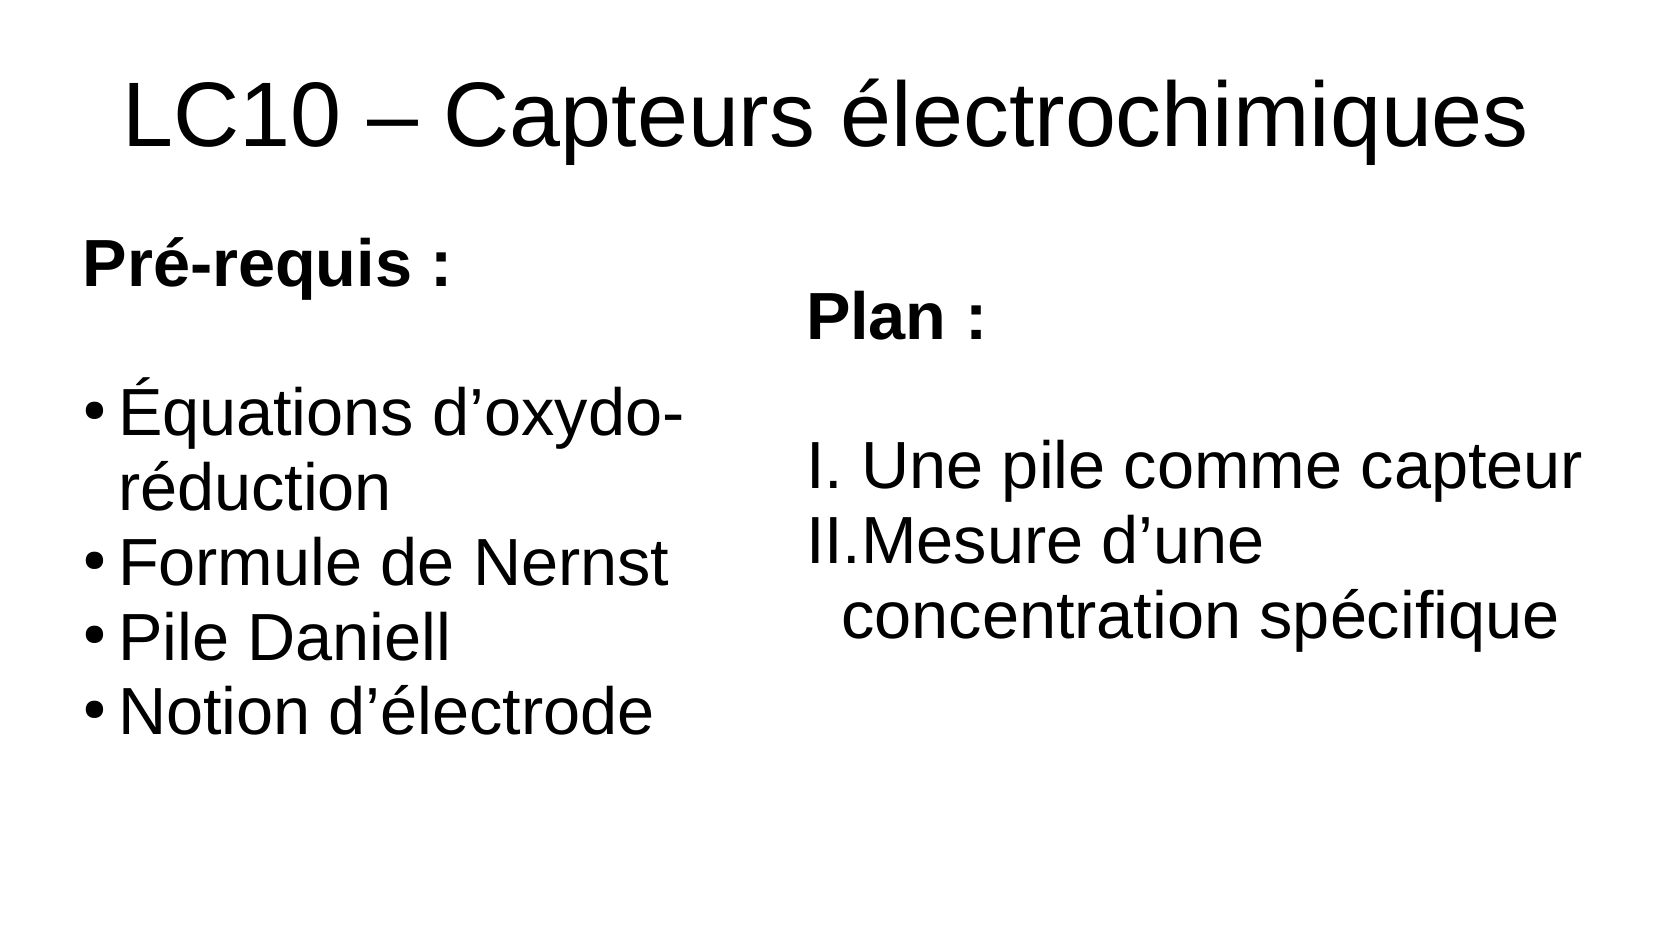

# LC10 – Capteurs électrochimiques
Pré-requis :
Équations d’oxydo-réduction
Formule de Nernst
Pile Daniell
Notion d’électrode
Plan :
 Une pile comme capteur
Mesure d’une concentration spécifique